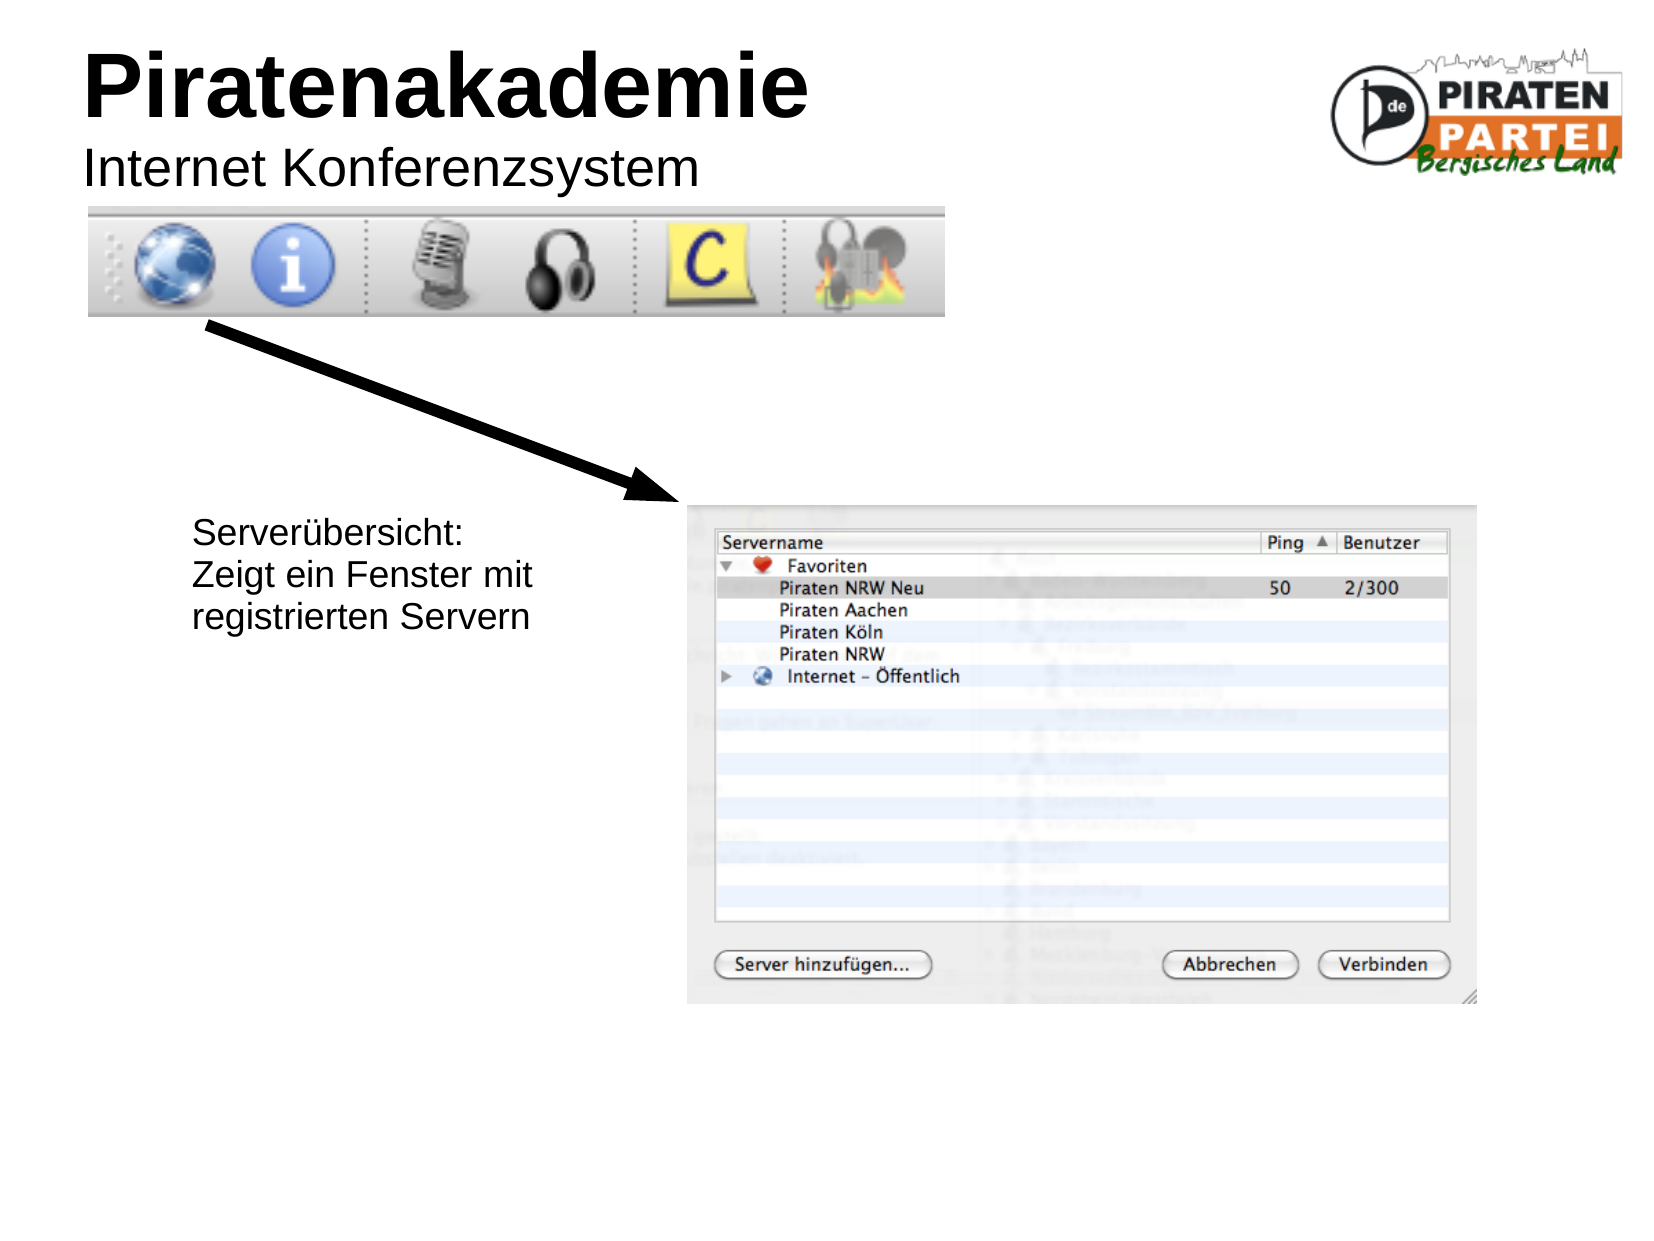

# Piratenakademie Internet Konferenzsystem
Serverübersicht:
Zeigt ein Fenster mit
registrierten Servern